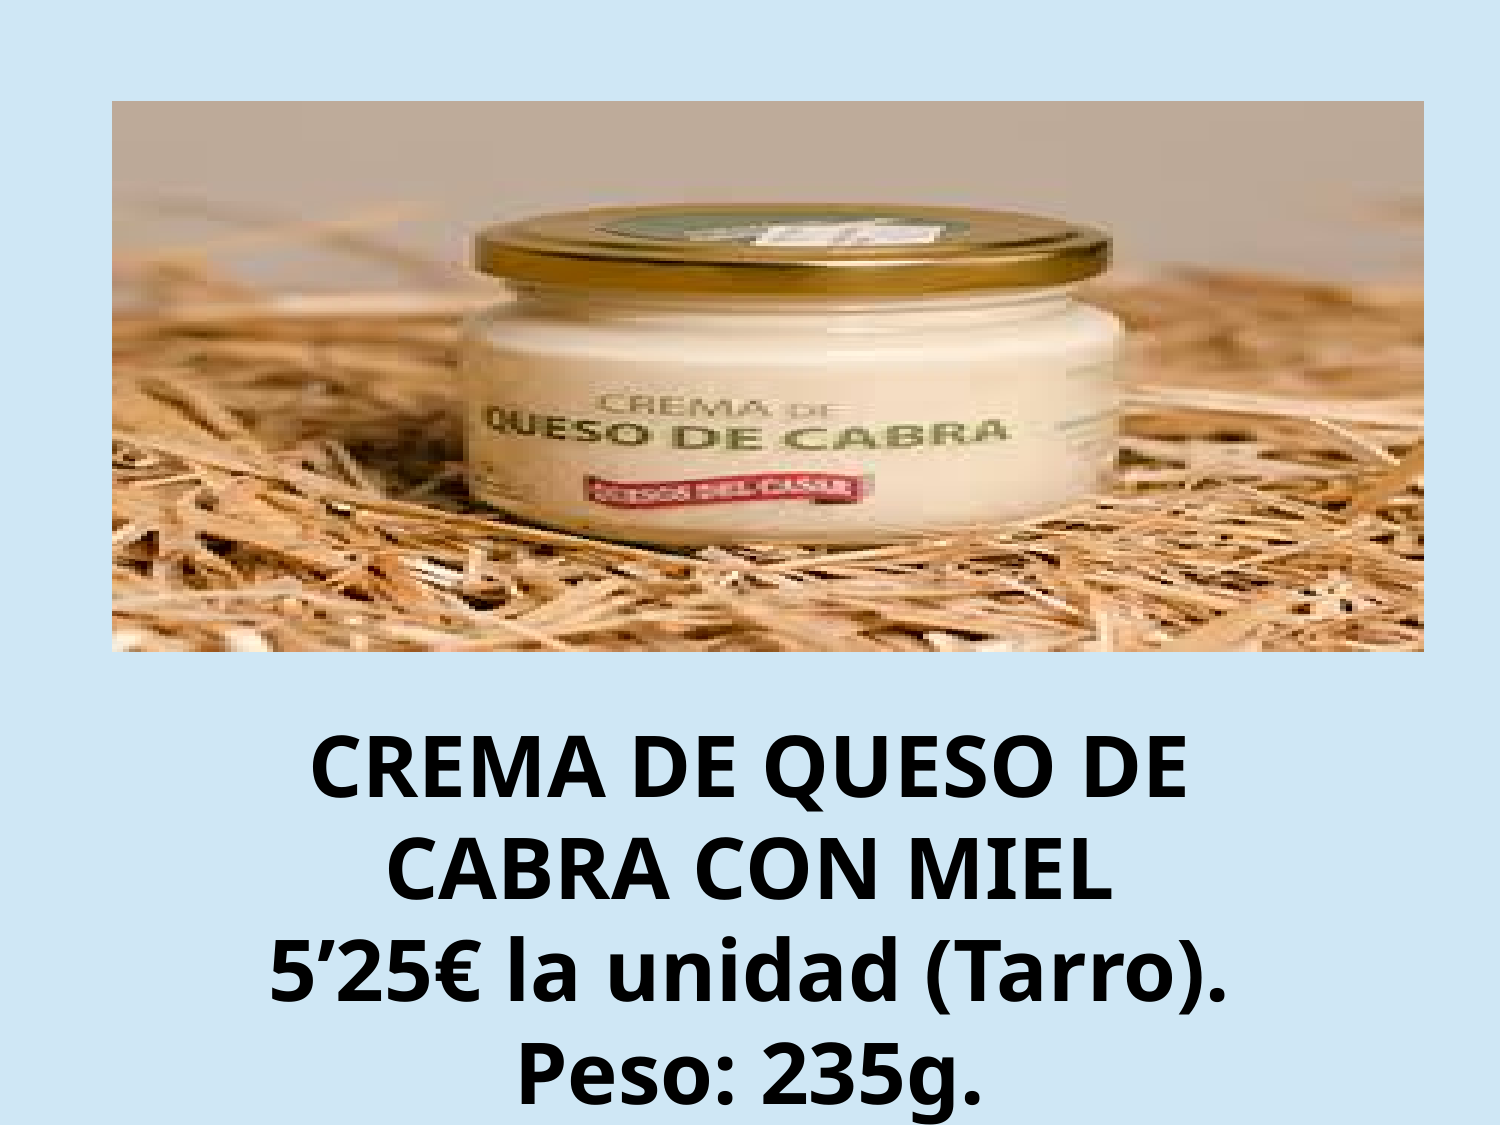

#
CREMA DE QUESO DE CABRA CON MIEL
5’25€ la unidad (Tarro).
Peso: 235g.